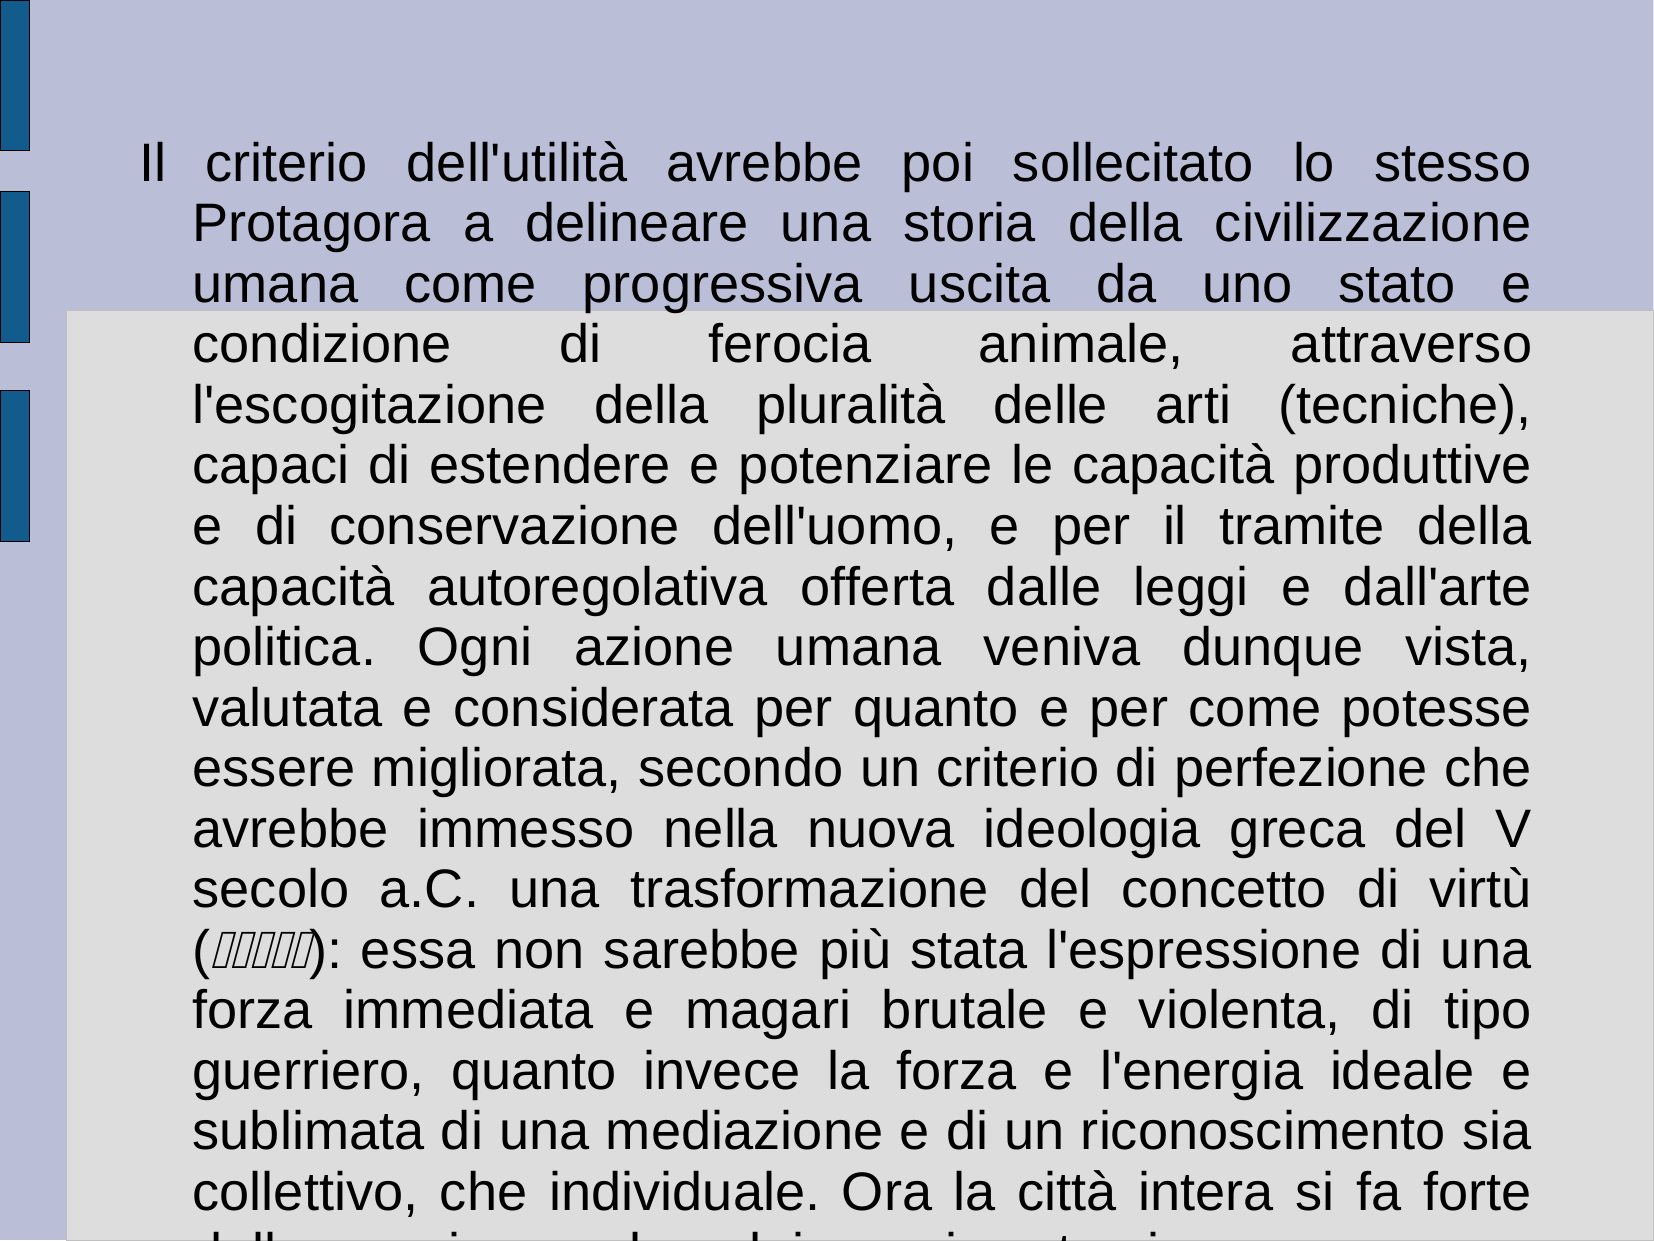

#
Il criterio dell'utilità avrebbe poi sollecitato lo stesso Protagora a delineare una storia della civilizzazione umana come progressiva uscita da uno stato e condizione di ferocia animale, attraverso l'escogitazione della pluralità delle arti (tecniche), capaci di estendere e potenziare le capacità produttive e di conservazione dell'uomo, e per il tramite della capacità autoregolativa offerta dalle leggi e dall'arte politica. Ogni azione umana veniva dunque vista, valutata e considerata per quanto e per come potesse essere migliorata, secondo un criterio di perfezione che avrebbe immesso nella nuova ideologia greca del V secolo a.C. una trasformazione del concetto di virtù (): essa non sarebbe più stata l'espressione di una forza immediata e magari brutale e violenta, di tipo guerriero, quanto invece la forza e l'energia ideale e sublimata di una mediazione e di un riconoscimento sia collettivo, che individuale. Ora la città intera si fa forte della propria morale e dei propri costumi.